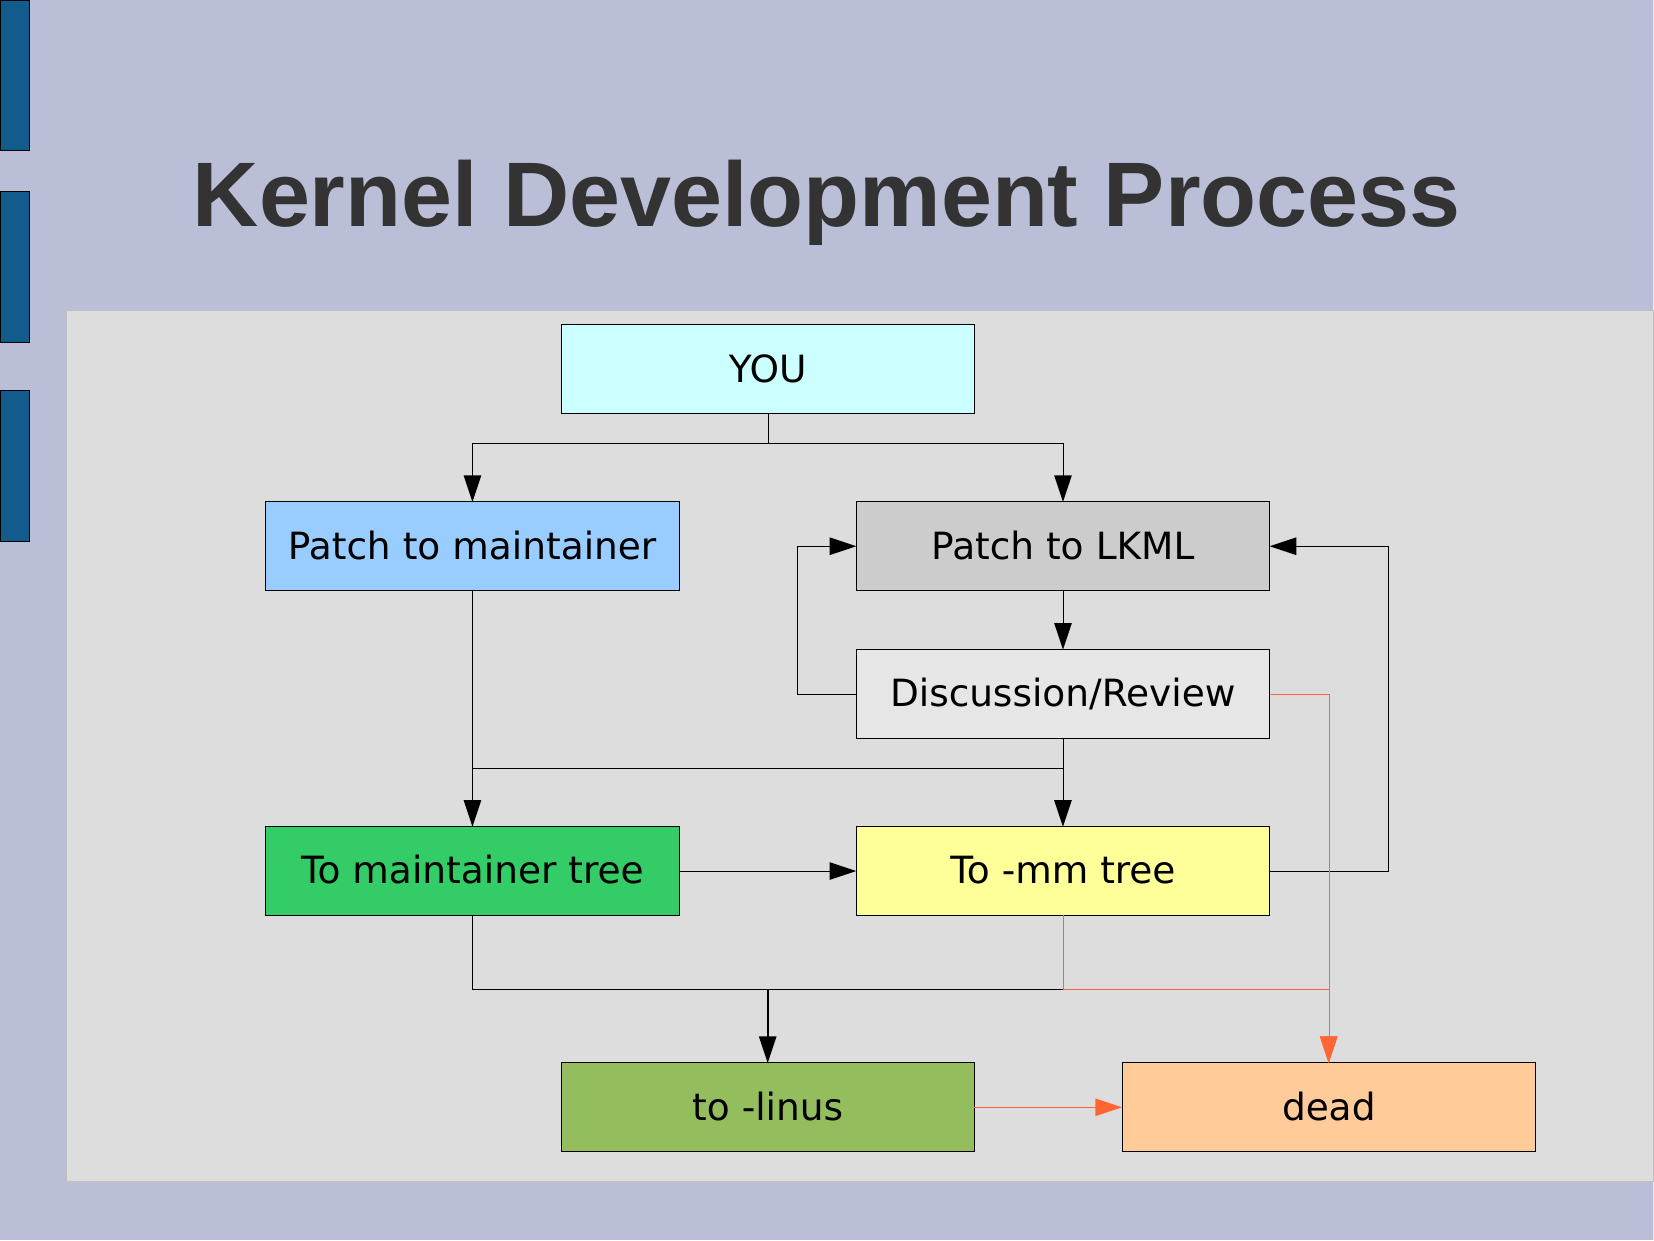

# Kernel Development Process
YOU
Patch to maintainer
Patch to LKML
Discussion/Review
To maintainer tree
To -mm tree
to -linus
dead